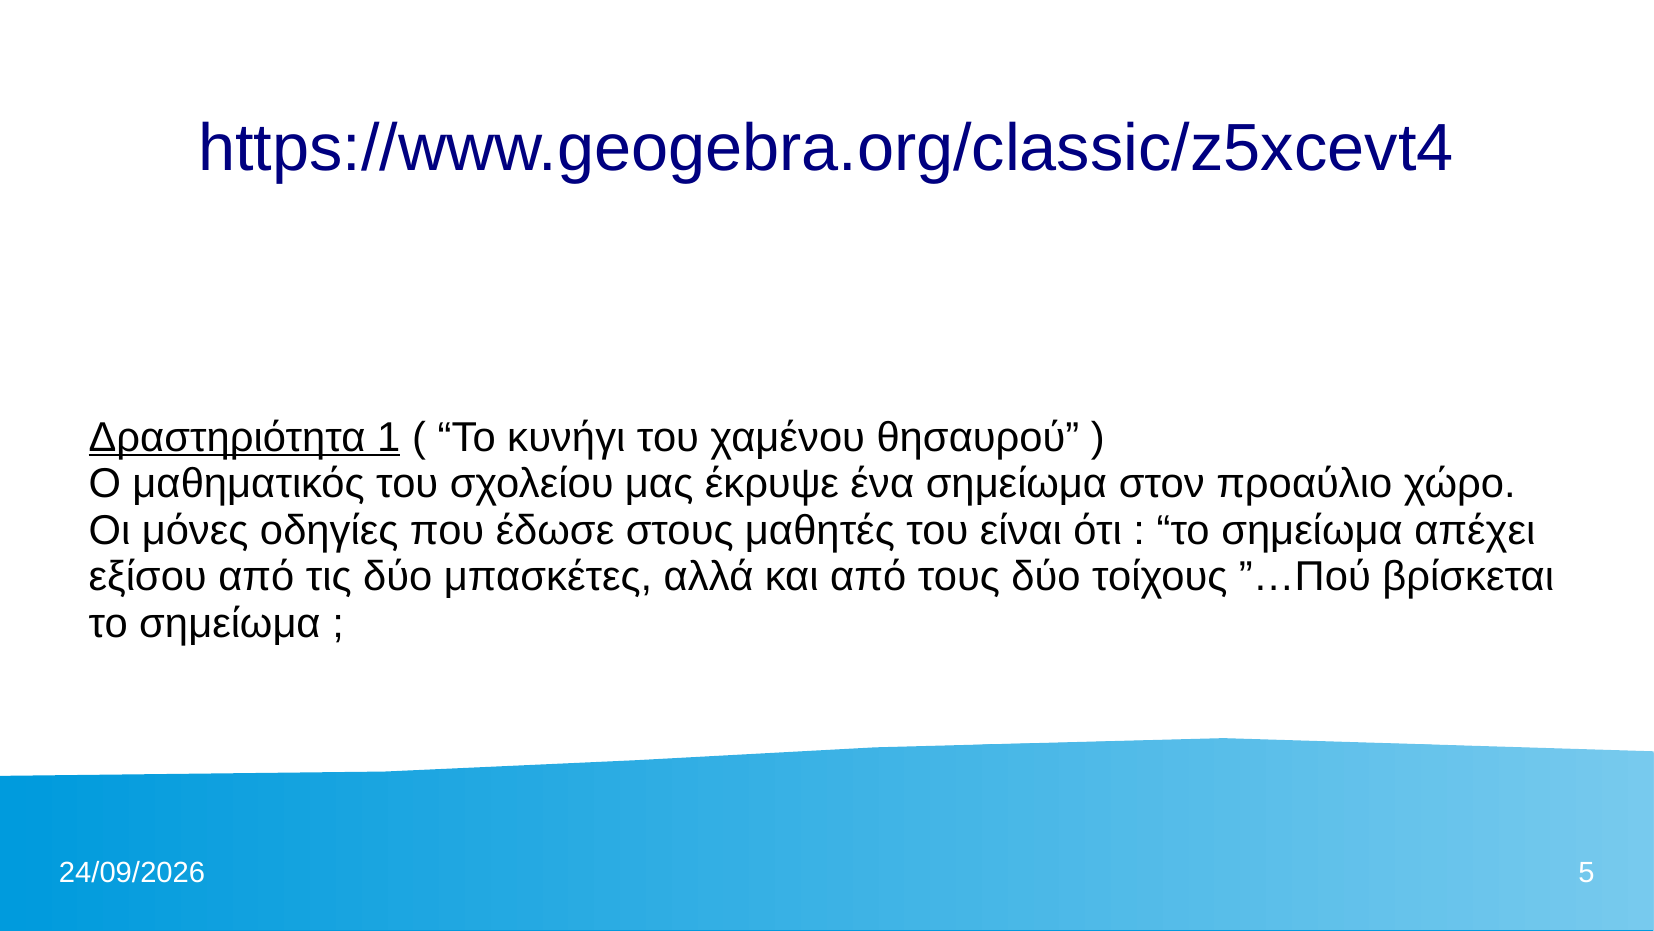

https://www.geogebra.org/classic/z5xcevt4
# Δραστηριότητα 1 ( “Το κυνήγι του χαμένου θησαυρού” ) Ο μαθηματικός του σχολείου μας έκρυψε ένα σημείωμα στον προαύλιο χώρο. Οι μόνες οδηγίες που έδωσε στους μαθητές του είναι ότι : “το σημείωμα απέχει εξίσου από τις δύο μπασκέτες, αλλά και από τους δύο τοίχους ”…Πού βρίσκεται το σημείωμα ;